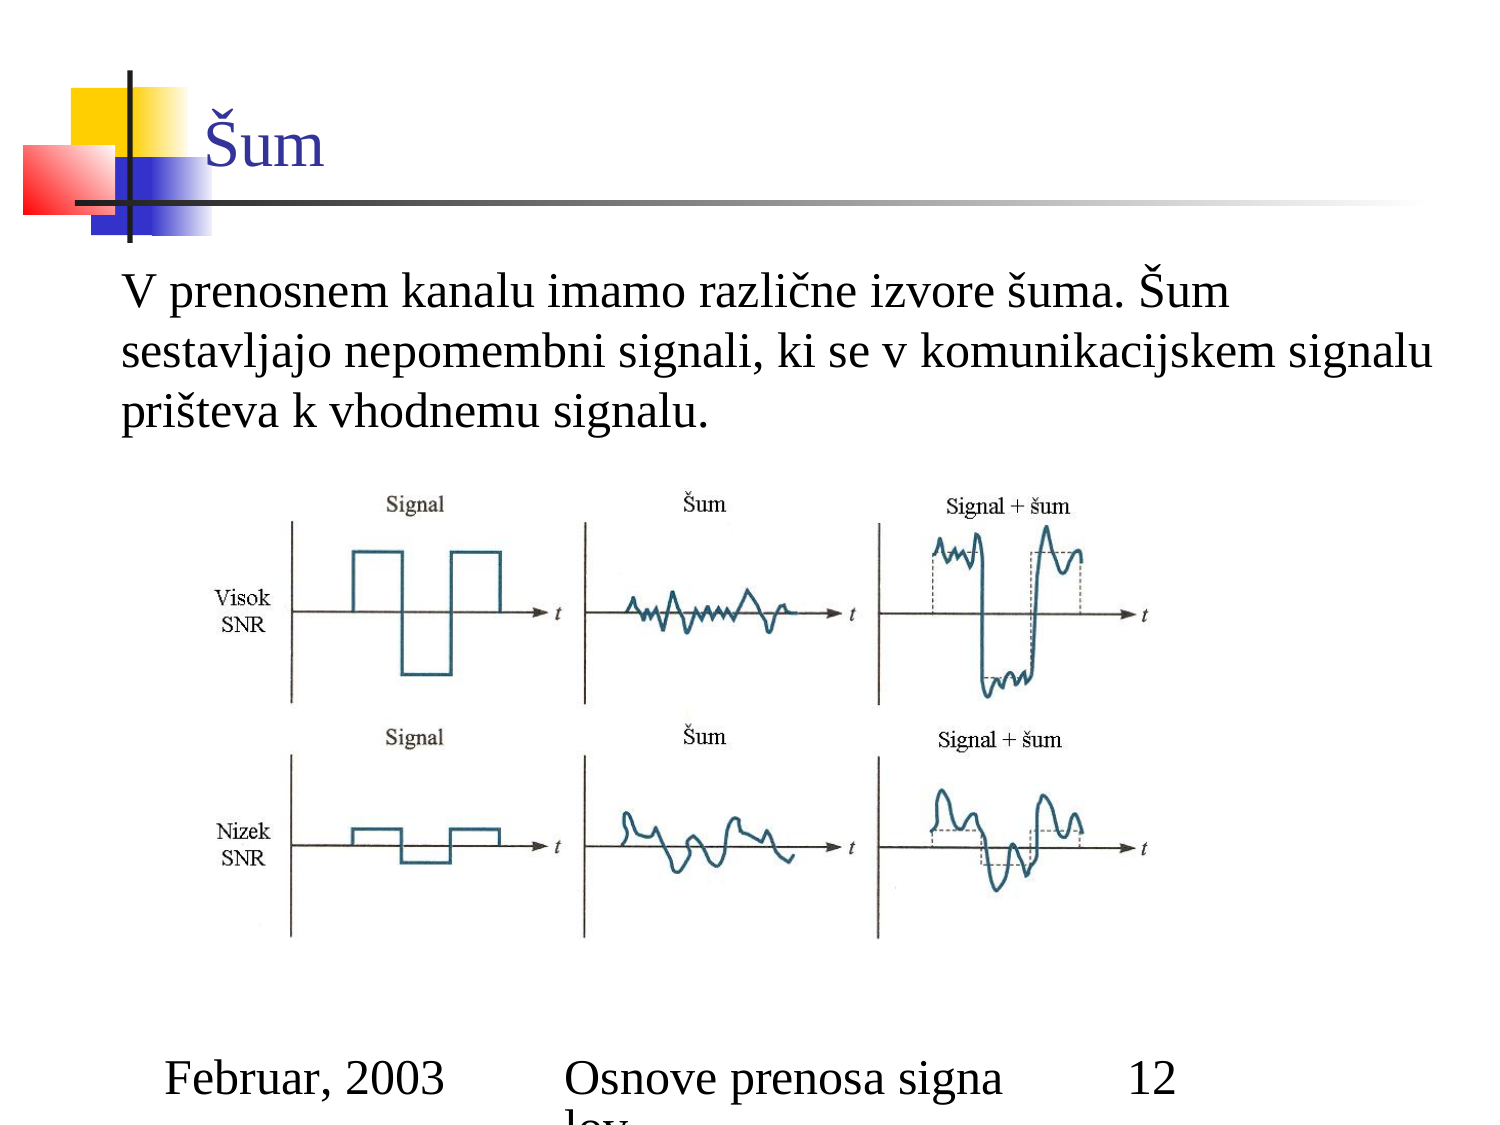

# Šum
	V prenosnem kanalu imamo različne izvore šuma. Šum sestavljajo nepomembni signali, ki se v komunikacijskem signalu prišteva k vhodnemu signalu.
Februar, 2003
Osnove prenosa signalov
12